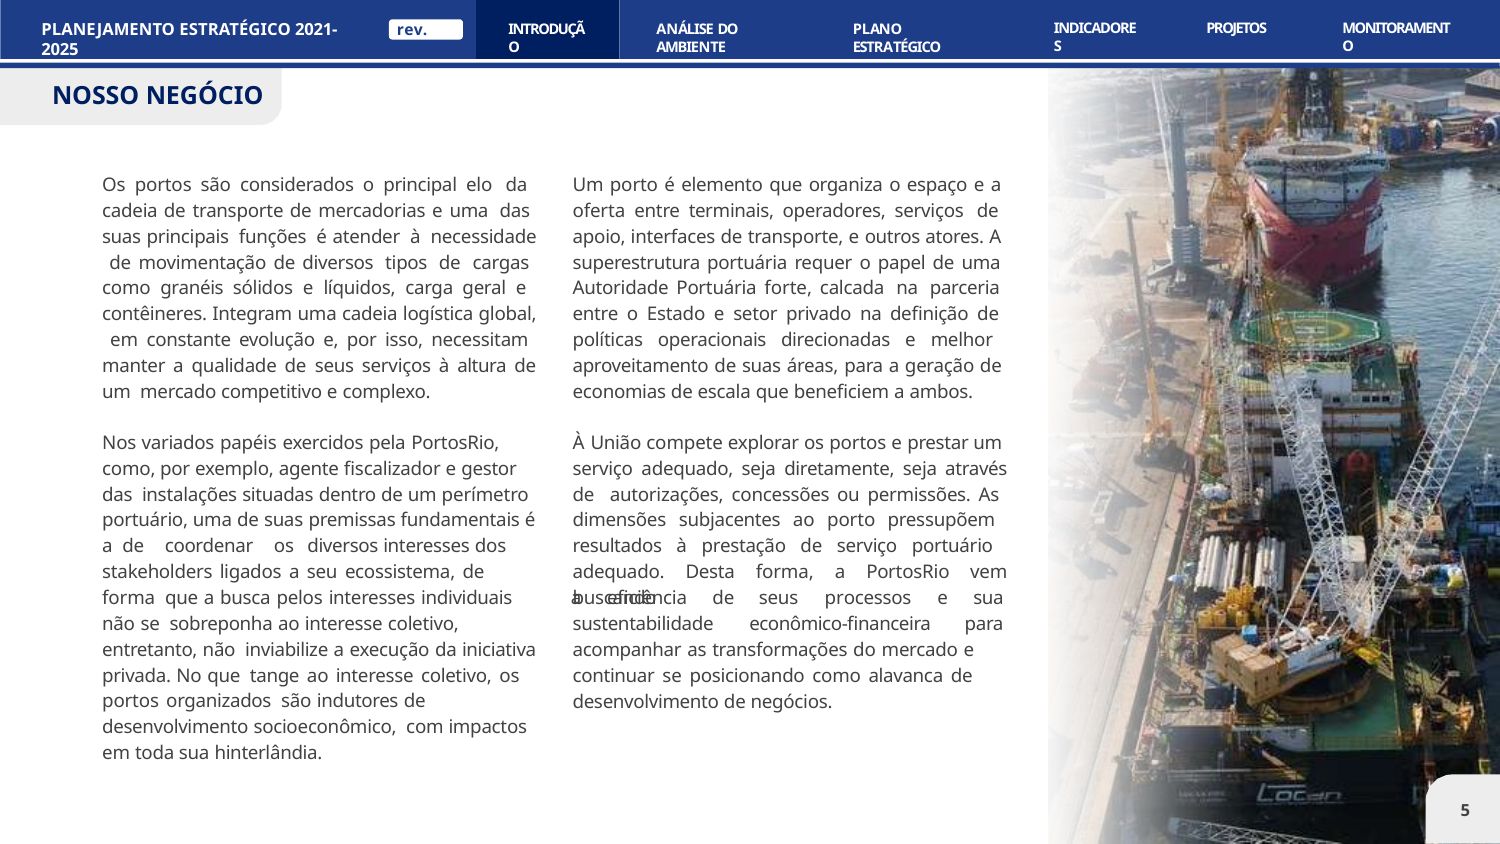

PLANEJAMENTO ESTRATÉGICO 2021-2025
INDICADORES
PROJETOS
MONITORAMENTO
rev. 2022
INTRODUÇÃO
ANÁLISE DO AMBIENTE
PLANO ESTRATÉGICO
NOSSO NEGÓCIO
Os portos são considerados o principal elo da cadeia de transporte de mercadorias e uma das suas principais funções é atender à necessidade de movimentação de diversos tipos de cargas como granéis sólidos e líquidos, carga geral e contêineres. Integram uma cadeia logística global, em constante evolução e, por isso, necessitam manter a qualidade de seus serviços à altura de um mercado competitivo e complexo.
Um porto é elemento que organiza o espaço e a oferta entre terminais, operadores, serviços de apoio, interfaces de transporte, e outros atores. A superestrutura portuária requer o papel de uma Autoridade Portuária forte, calcada na parceria entre o Estado e setor privado na deﬁnição de políticas operacionais direcionadas e melhor aproveitamento de suas áreas, para a geração de economias de escala que beneﬁciem a ambos.
Nos variados papéis exercidos pela PortosRio, como, por exemplo, agente ﬁscalizador e gestor das instalações situadas dentro de um perímetro portuário, uma de suas premissas fundamentais é a de coordenar os	diversos interesses dos stakeholders ligados a seu ecossistema, de forma que a busca pelos interesses individuais não se sobreponha ao interesse coletivo, entretanto, não inviabilize a execução da iniciativa privada. No que tange ao interesse coletivo, os portos organizados são indutores de desenvolvimento socioeconômico, com impactos em toda sua hinterlândia.
À União compete explorar os portos e prestar um serviço adequado, seja diretamente, seja através de autorizações, concessões ou permissões. As dimensões subjacentes ao porto pressupõem resultados à prestação de serviço portuário adequado. Desta forma, a PortosRio vem buscando
a	eﬁciência	de	seus	processos	e	sua
para
sustentabilidade	econômico-ﬁnanceira
acompanhar as transformações do mercado e continuar se posicionando como alavanca de desenvolvimento de negócios.